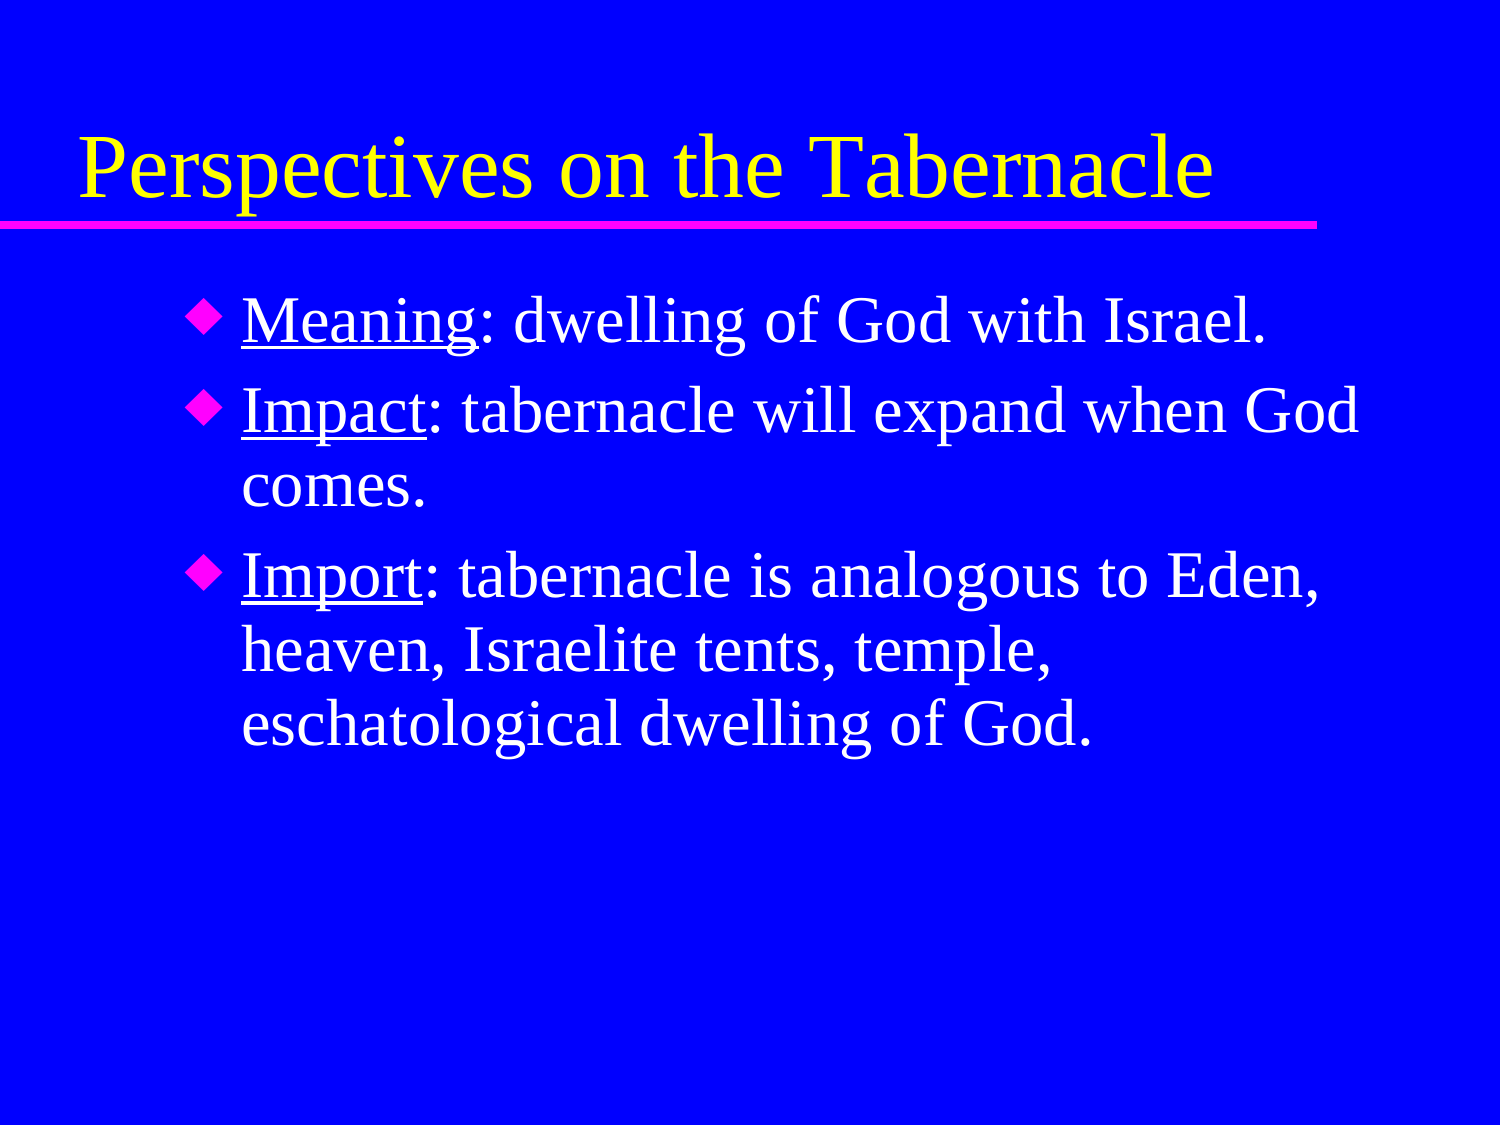

# Perspectives on the Tabernacle
Meaning: dwelling of God with Israel.
Impact: tabernacle will expand when God comes.
Import: tabernacle is analogous to Eden, heaven, Israelite tents, temple, eschatological dwelling of God.